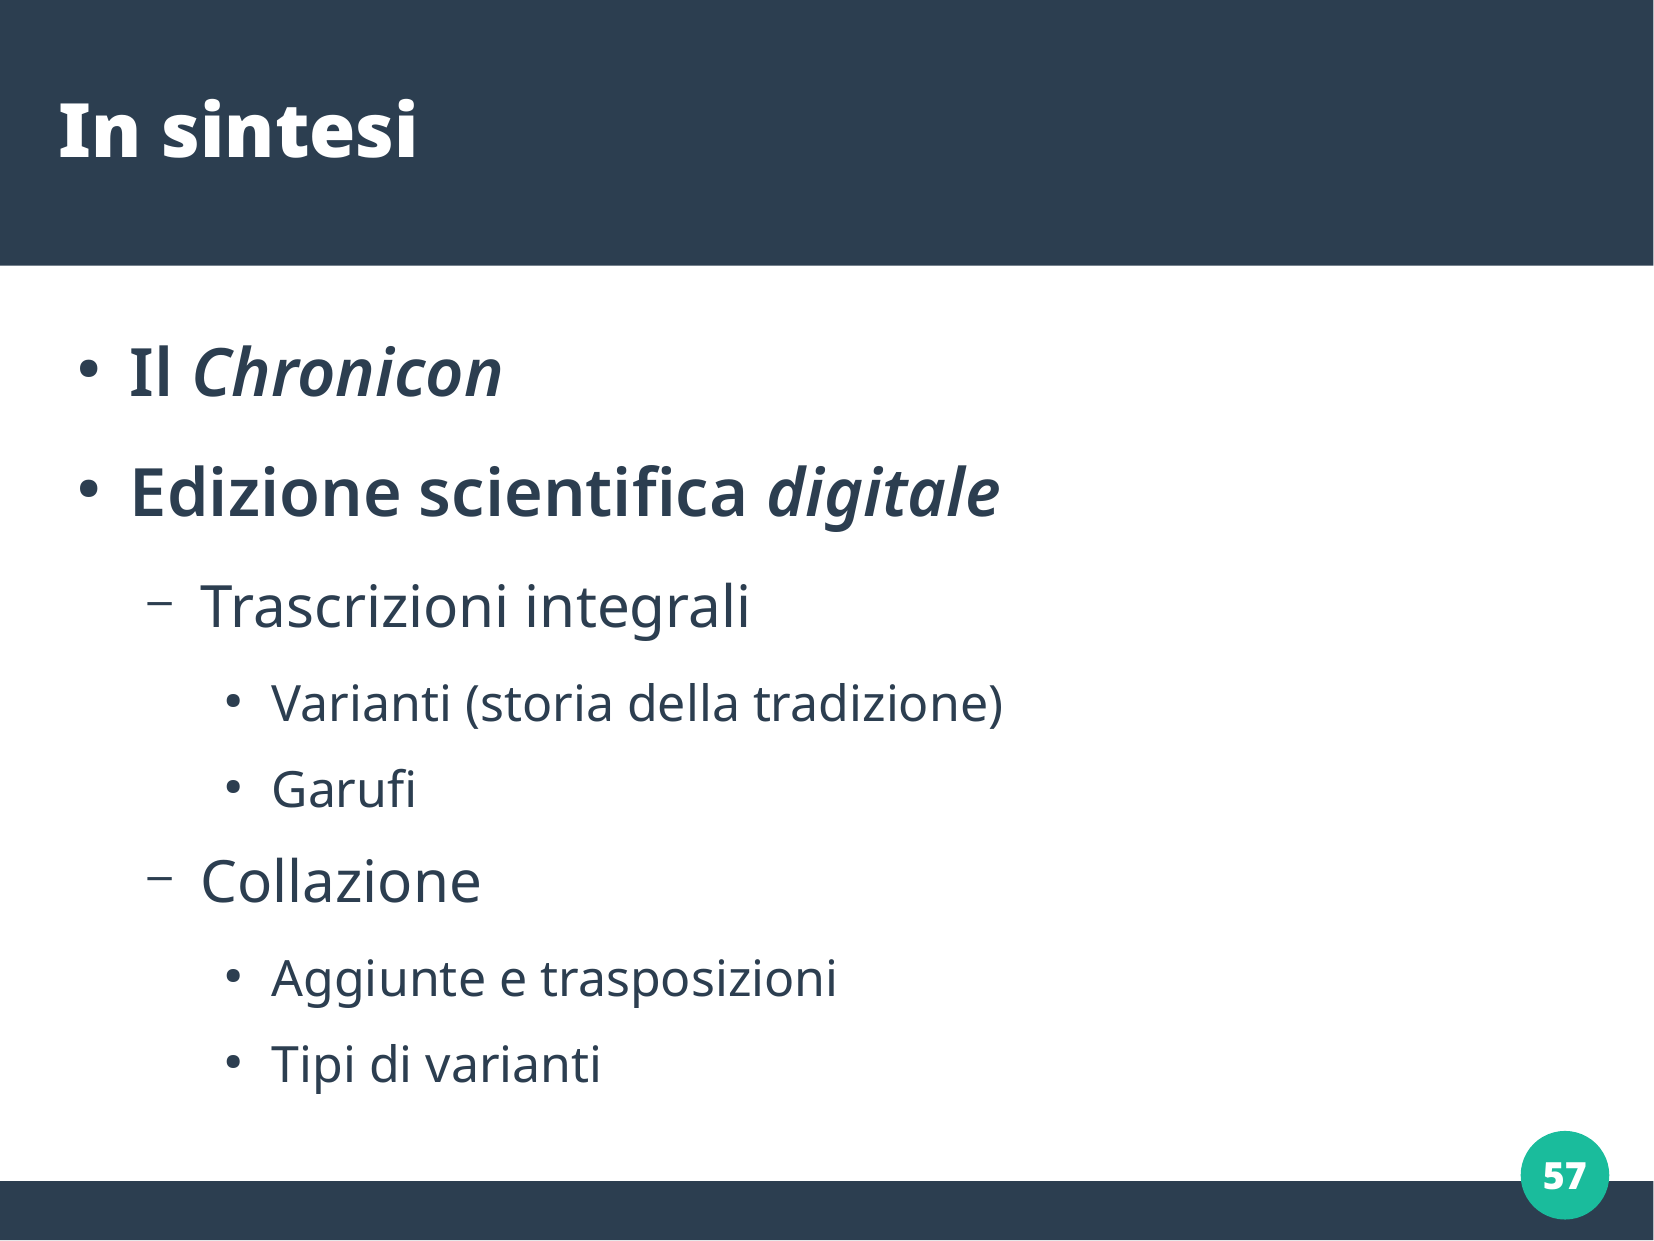

In sintesi
# Il Chronicon
Edizione scientifica digitale
Trascrizioni integrali
Varianti (storia della tradizione)
Garufi
Collazione
Aggiunte e trasposizioni
Tipi di varianti
57